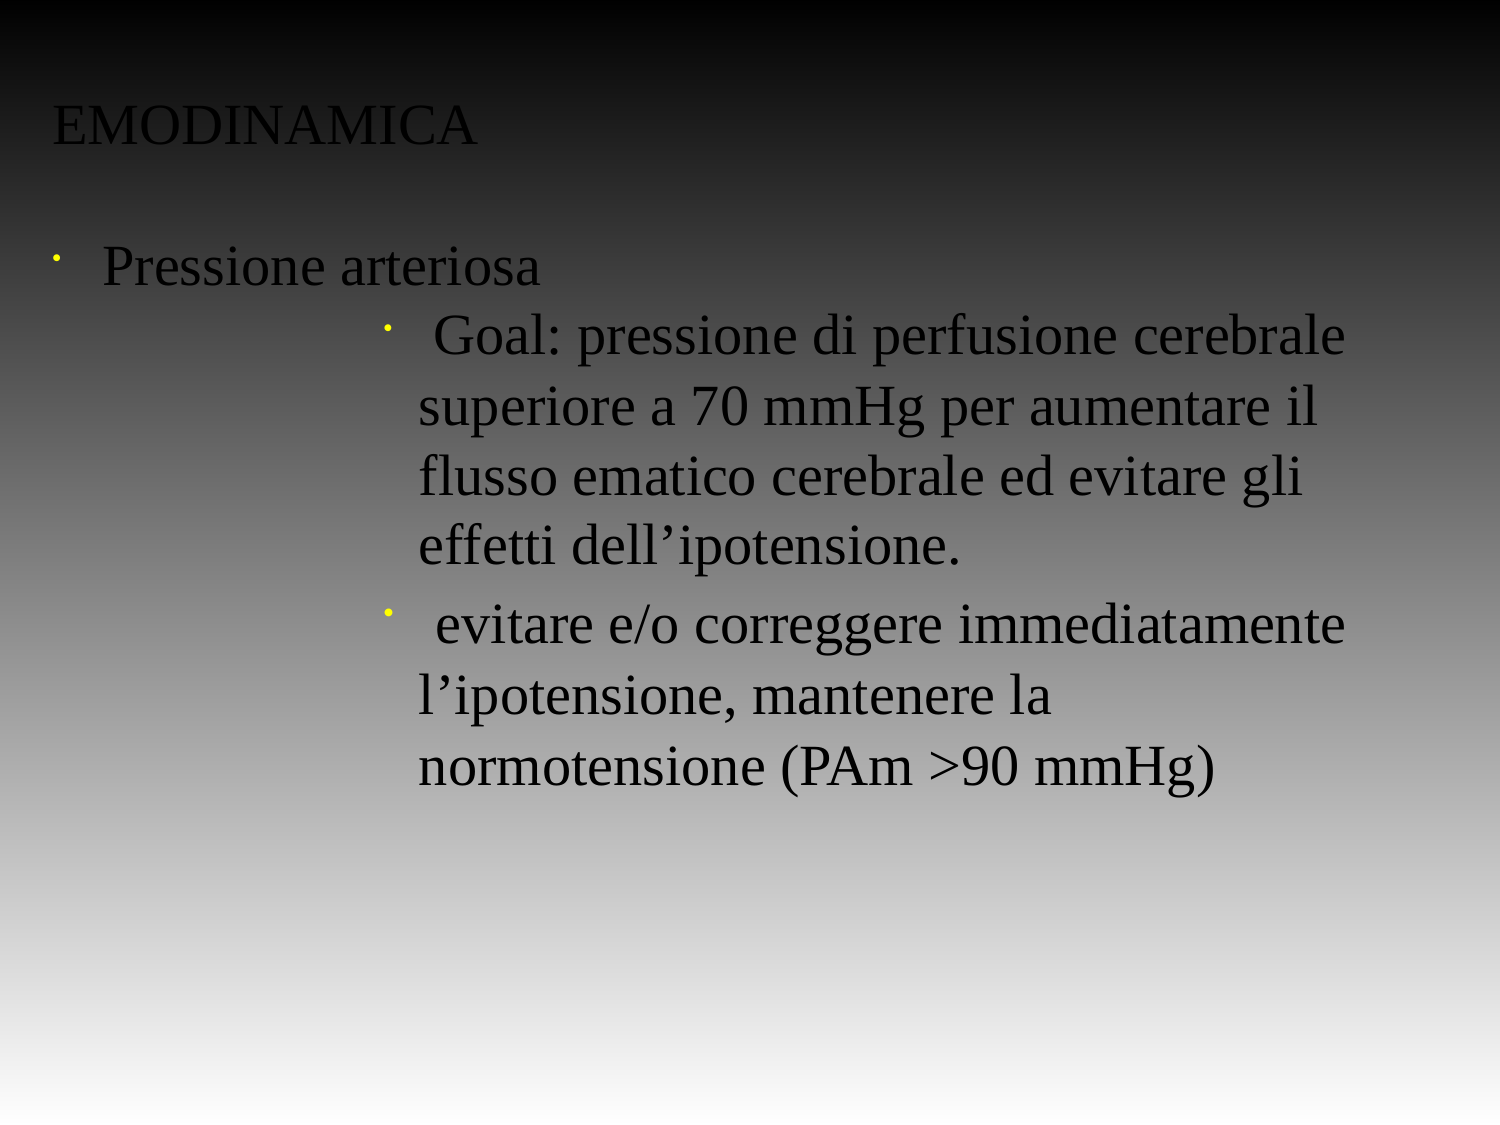

EMODINAMICA
 Pressione arteriosa
 Goal: pressione di perfusione cerebrale superiore a 70 mmHg per aumentare il flusso ematico cerebrale ed evitare gli effetti dell’ipotensione.
 evitare e/o correggere immediatamente l’ipotensione, mantenere la normotensione (PAm >90 mmHg)